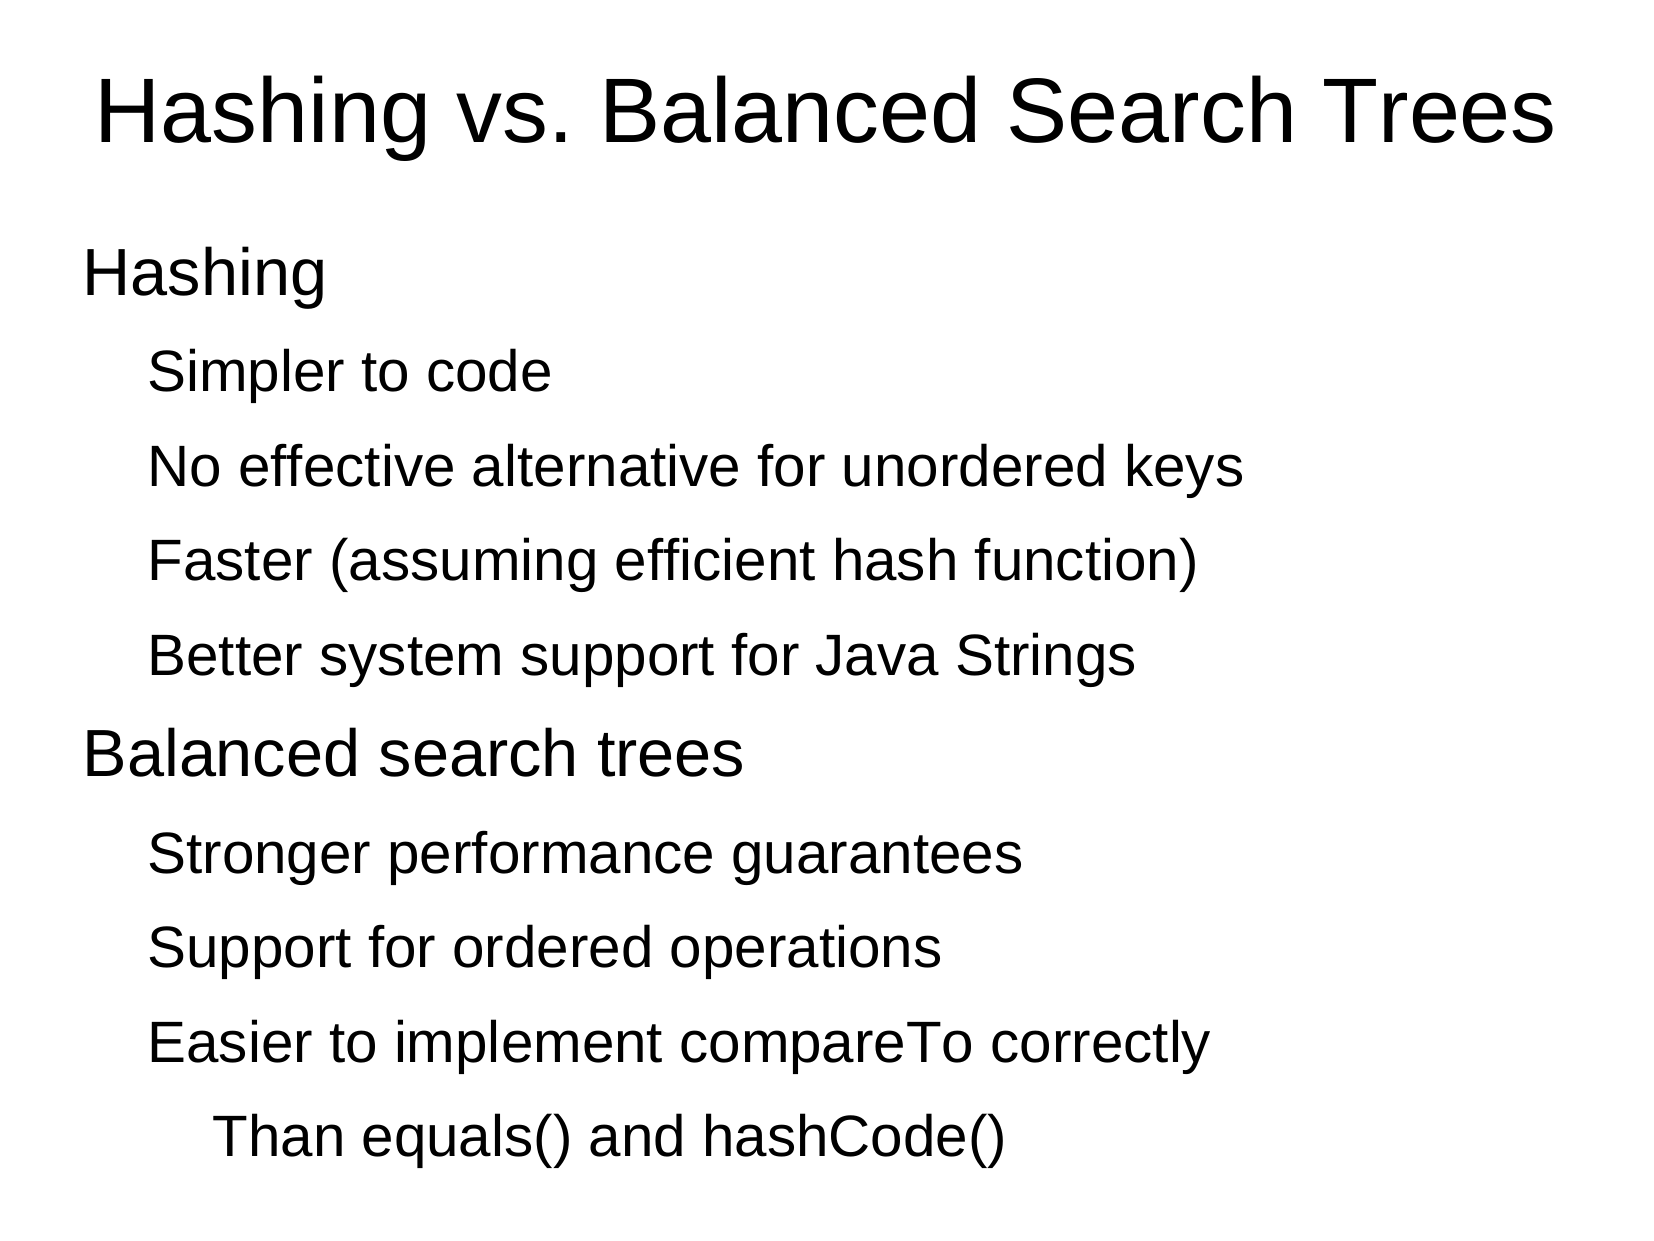

# Hashing vs. Balanced Search Trees
Hashing
 Simpler to code
 No effective alternative for unordered keys
 Faster (assuming efficient hash function)
 Better system support for Java Strings
Balanced search trees
 Stronger performance guarantees
 Support for ordered operations
 Easier to implement compareTo correctly
 Than equals() and hashCode()